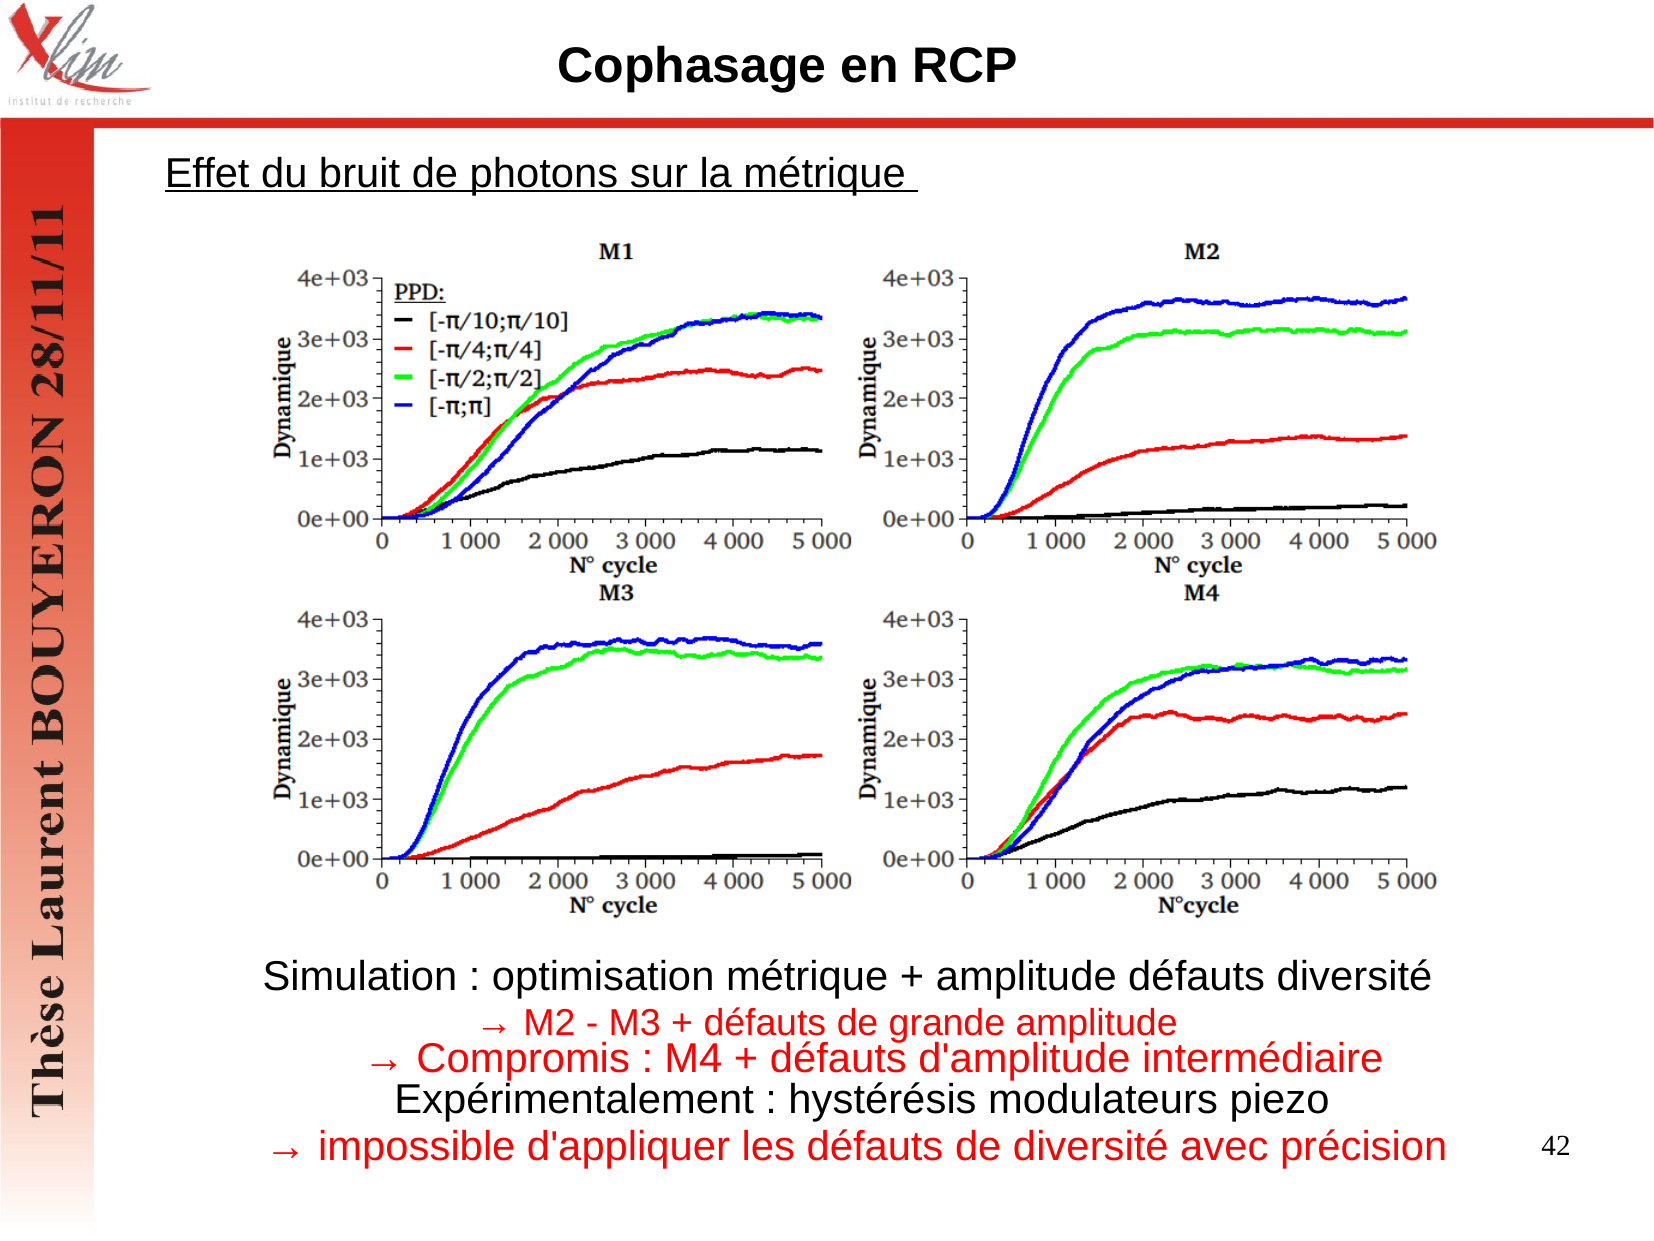

Cophasage en RCP
Effet du bruit de photons sur la métrique
Simulation : optimisation métrique + amplitude défauts diversité
→ M2 - M3 + défauts de grande amplitude
→ Compromis : M4 + défauts d'amplitude intermédiaire
Expérimentalement : hystérésis modulateurs piezo
→ impossible d'appliquer les défauts de diversité avec précision
42